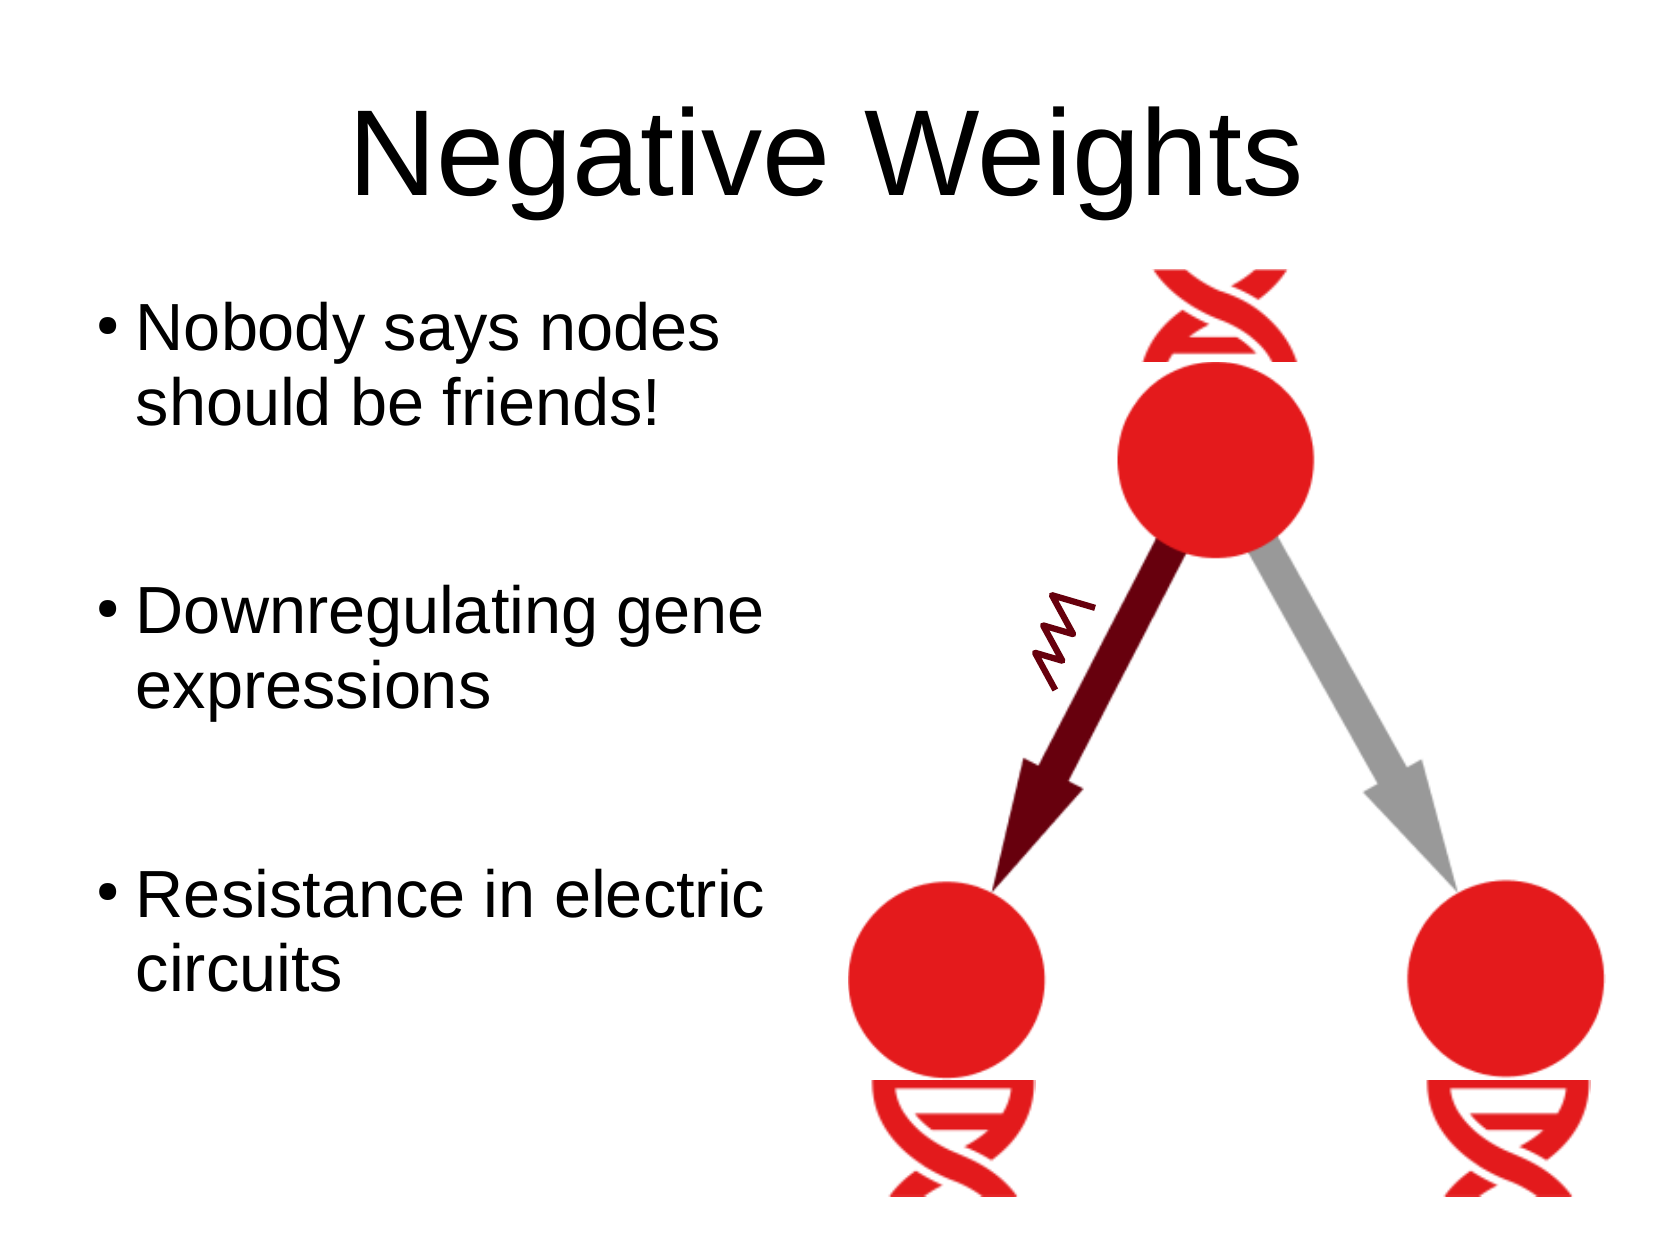

# Negative Weights
Nobody says nodes should be friends!
Downregulating gene expressions
Resistance in electric circuits